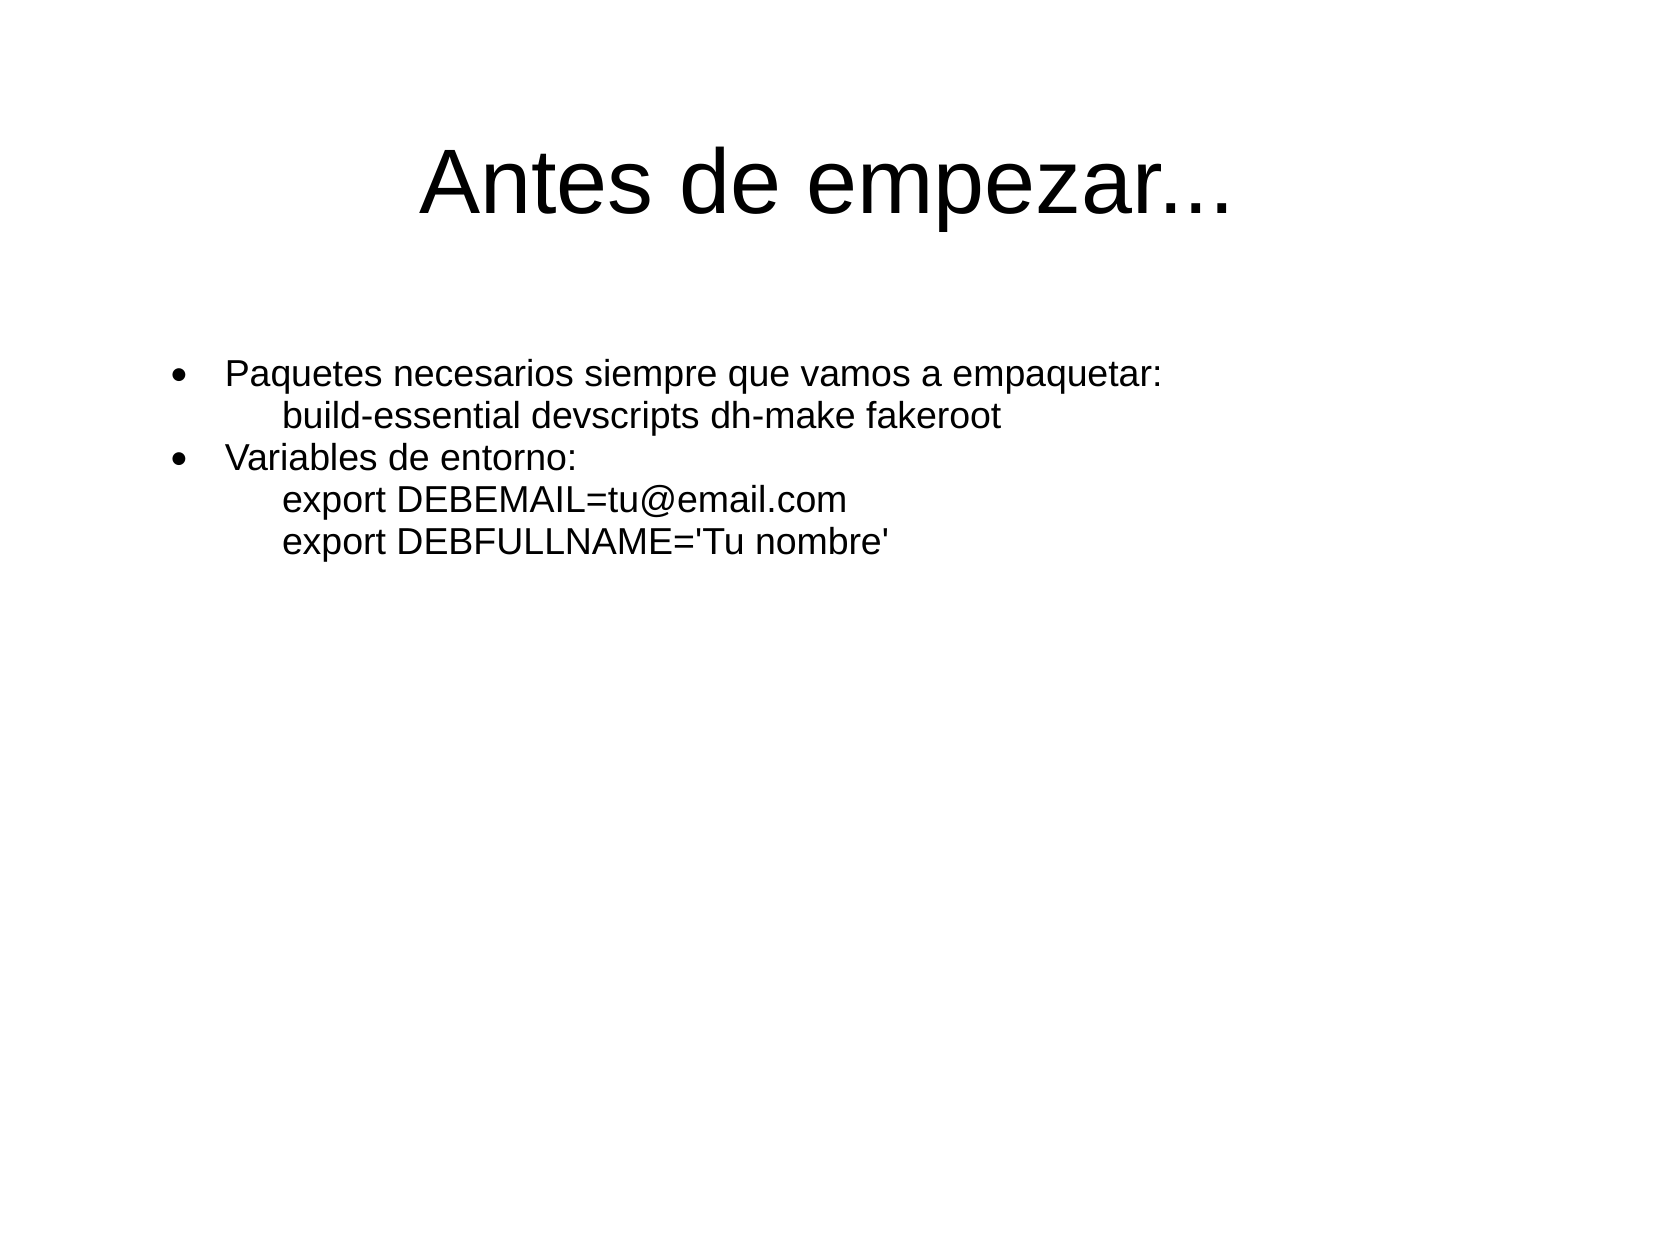

Antes de empezar...
Paquetes necesarios siempre que vamos a empaquetar:
	build-essential devscripts dh-make fakeroot
Variables de entorno:
	export DEBEMAIL=tu@email.com
	export DEBFULLNAME='Tu nombre'